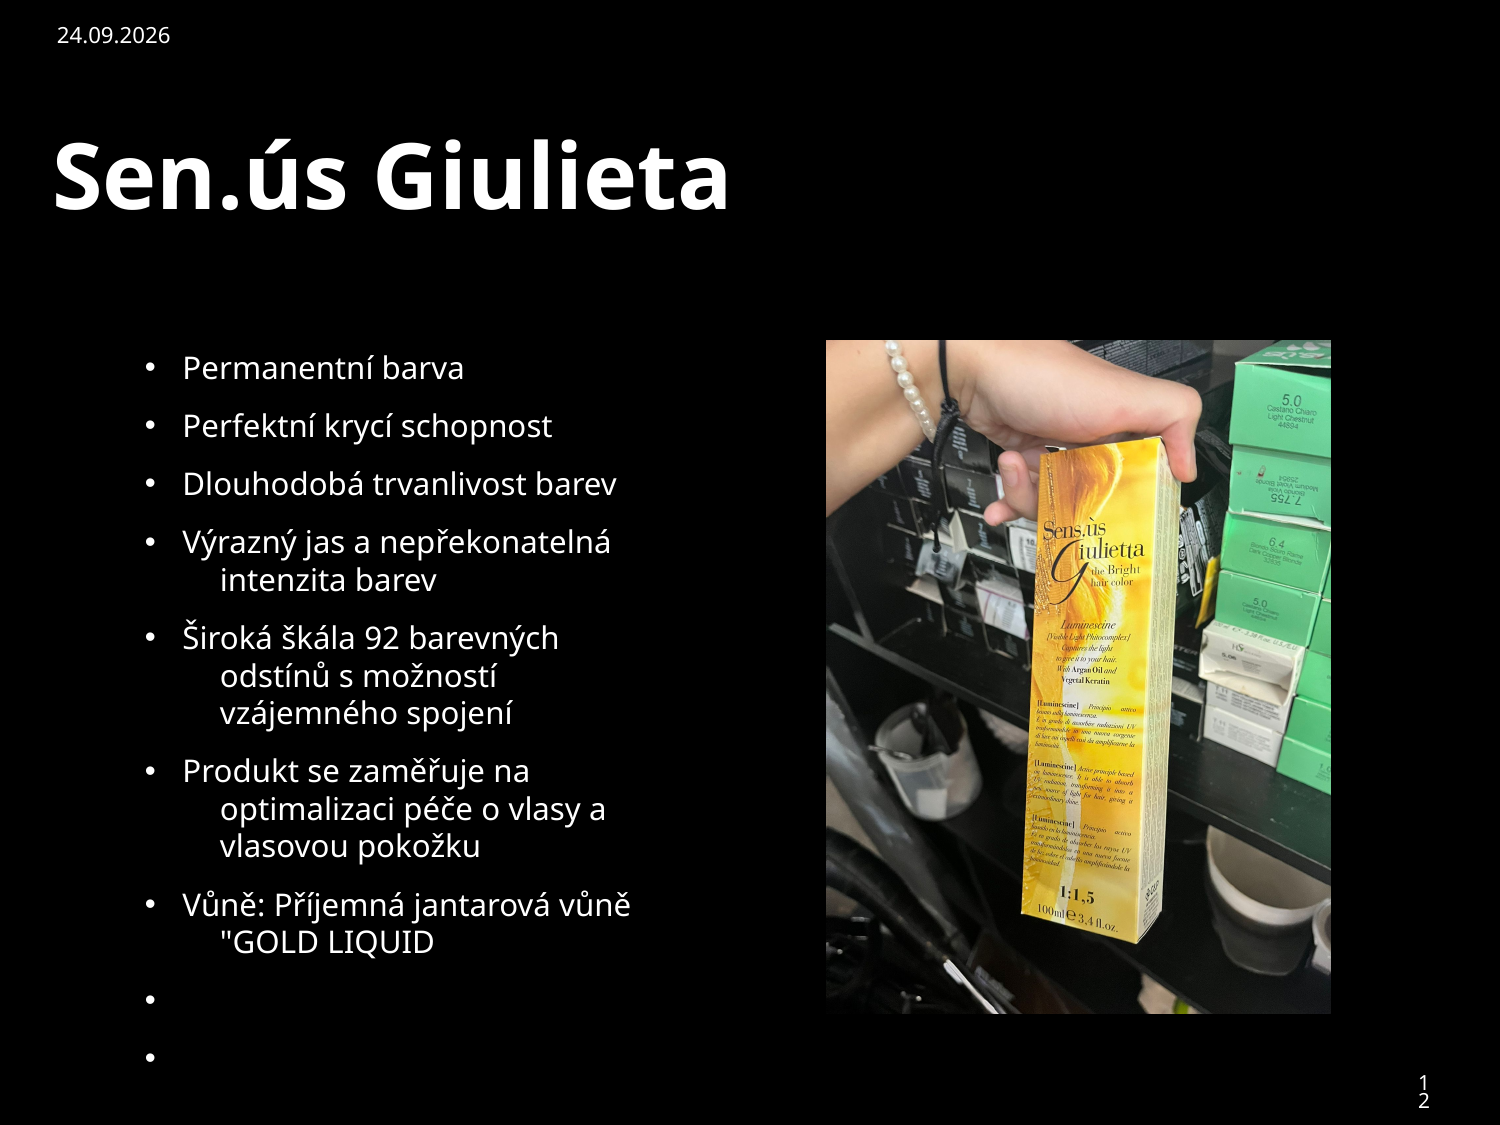

# Sen.ús Giulieta
Permanentní barva
Perfektní krycí schopnost
Dlouhodobá trvanlivost barev
Výrazný jas a nepřekonatelná intenzita barev
Široká škála 92 barevných odstínů s možností vzájemného spojení
Produkt se zaměřuje na optimalizaci péče o vlasy a vlasovou pokožku
Vůně: Příjemná jantarová vůně "GOLD LIQUID